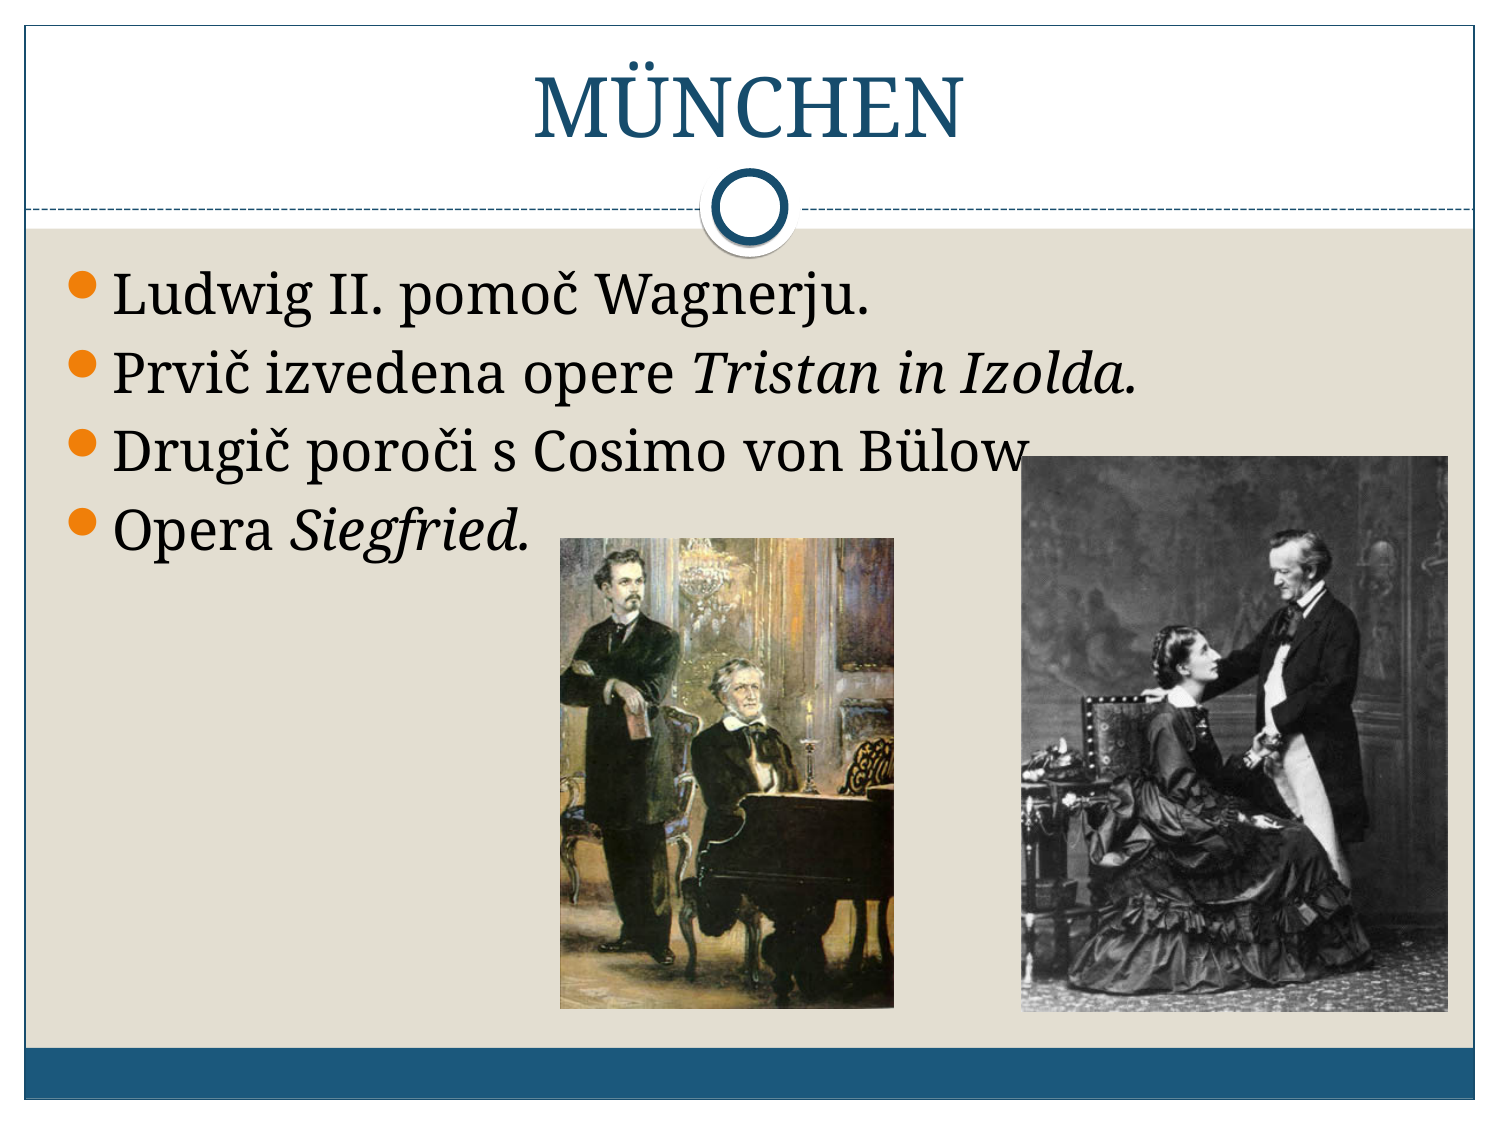

# MÜNCHEN
Ludwig II. pomoč Wagnerju.
Prvič izvedena opere Tristan in Izolda.
Drugič poroči s Cosimo von Bülow.
Opera Siegfried.